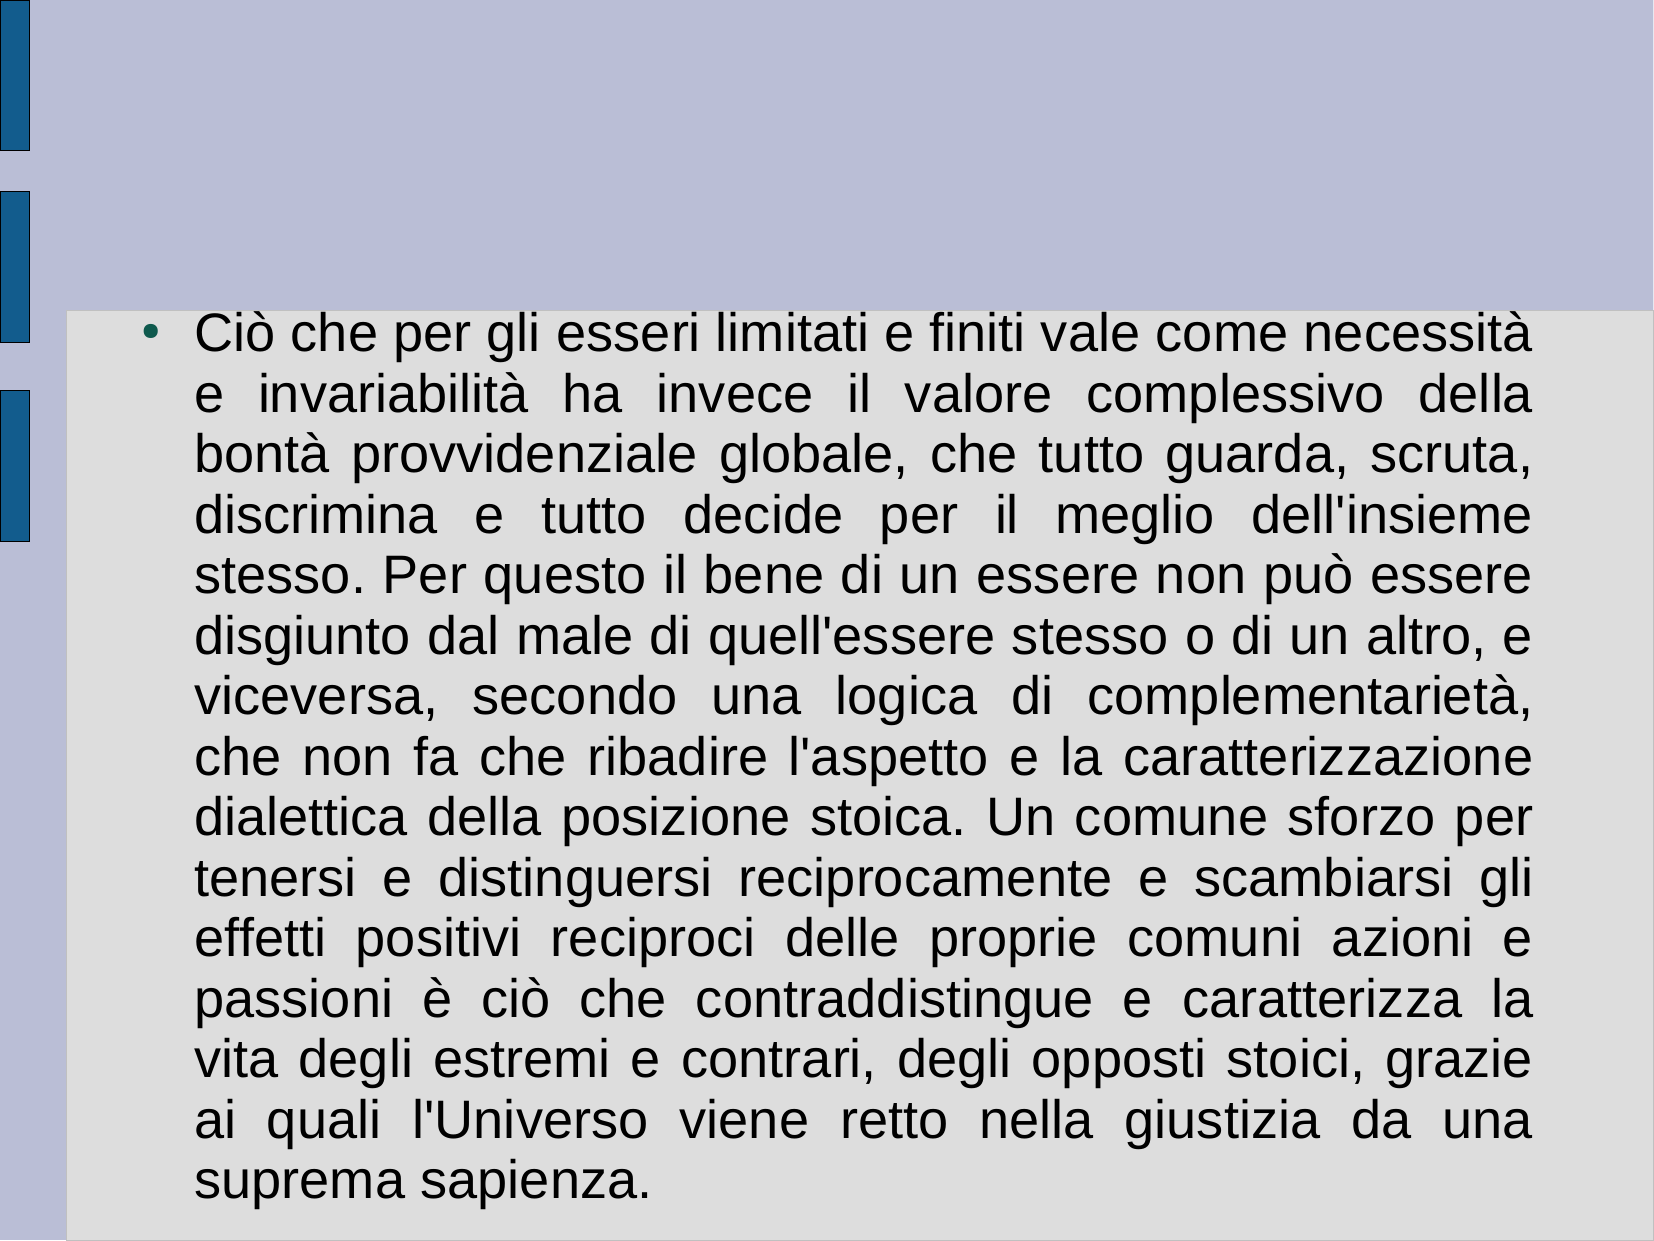

#
Ciò che per gli esseri limitati e finiti vale come necessità e invariabilità ha invece il valore complessivo della bontà provvidenziale globale, che tutto guarda, scruta, discrimina e tutto decide per il meglio dell'insieme stesso. Per questo il bene di un essere non può essere disgiunto dal male di quell'essere stesso o di un altro, e viceversa, secondo una logica di complementarietà, che non fa che ribadire l'aspetto e la caratterizzazione dialettica della posizione stoica. Un comune sforzo per tenersi e distinguersi reciprocamente e scambiarsi gli effetti positivi reciproci delle proprie comuni azioni e passioni è ciò che contraddistingue e caratterizza la vita degli estremi e contrari, degli opposti stoici, grazie ai quali l'Universo viene retto nella giustizia da una suprema sapienza.